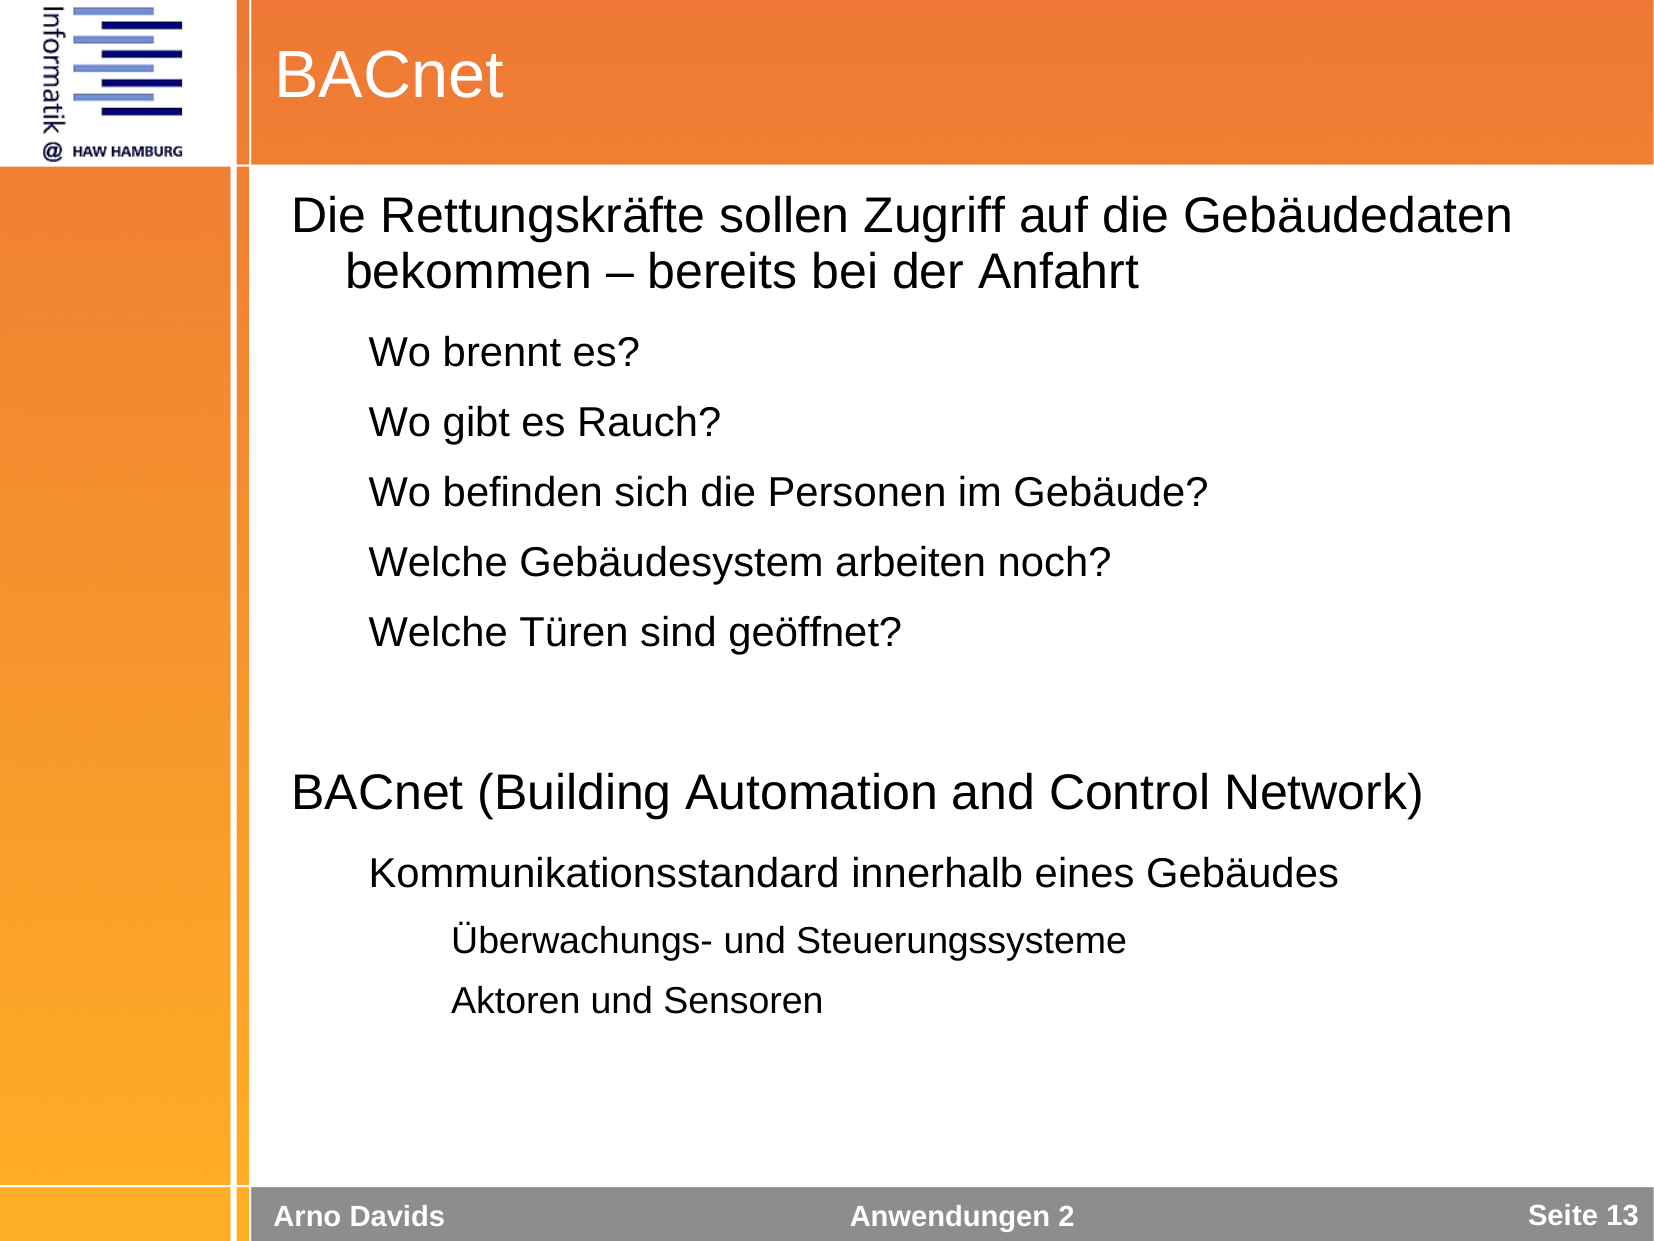

# BACnet
Die Rettungskräfte sollen Zugriff auf die Gebäudedaten bekommen – bereits bei der Anfahrt
Wo brennt es?
Wo gibt es Rauch?
Wo befinden sich die Personen im Gebäude?
Welche Gebäudesystem arbeiten noch?
Welche Türen sind geöffnet?
BACnet (Building Automation and Control Network)
Kommunikationsstandard innerhalb eines Gebäudes
Überwachungs- und Steuerungssysteme
Aktoren und Sensoren